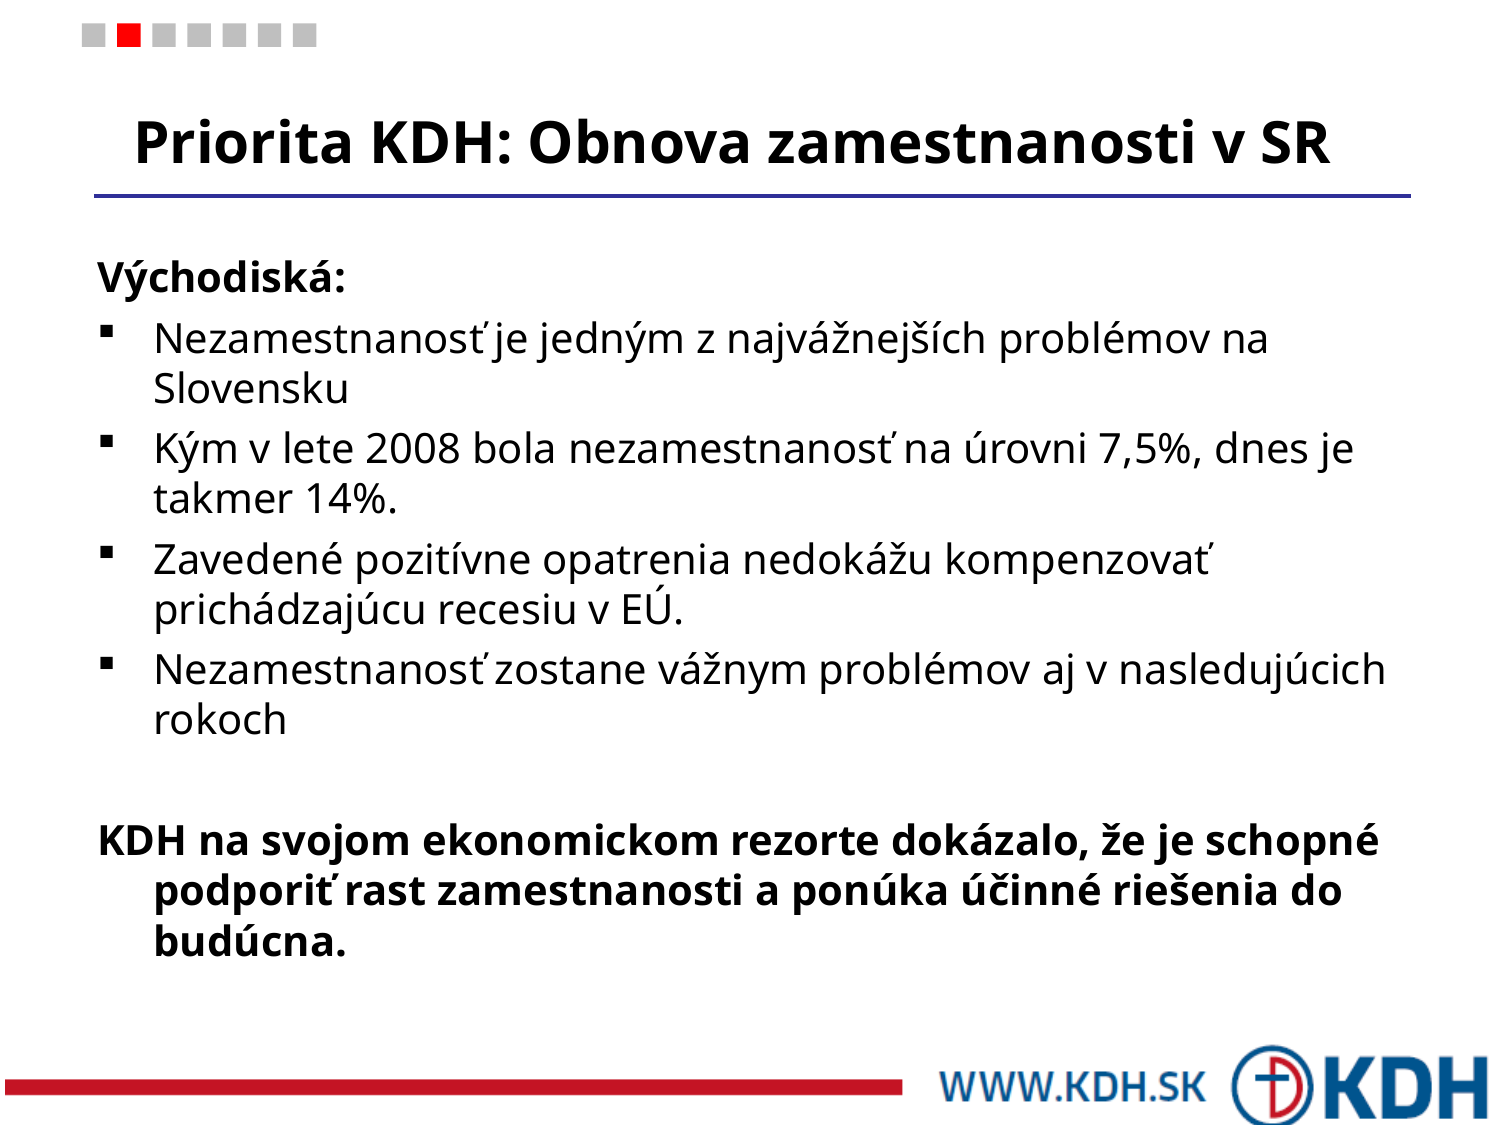

# Priorita KDH: Obnova zamestnanosti v SR
Východiská:
Nezamestnanosť je jedným z najvážnejších problémov na Slovensku
Kým v lete 2008 bola nezamestnanosť na úrovni 7,5%, dnes je takmer 14%.
Zavedené pozitívne opatrenia nedokážu kompenzovať prichádzajúcu recesiu v EÚ.
Nezamestnanosť zostane vážnym problémov aj v nasledujúcich rokoch
KDH na svojom ekonomickom rezorte dokázalo, že je schopné podporiť rast zamestnanosti a ponúka účinné riešenia do budúcna.